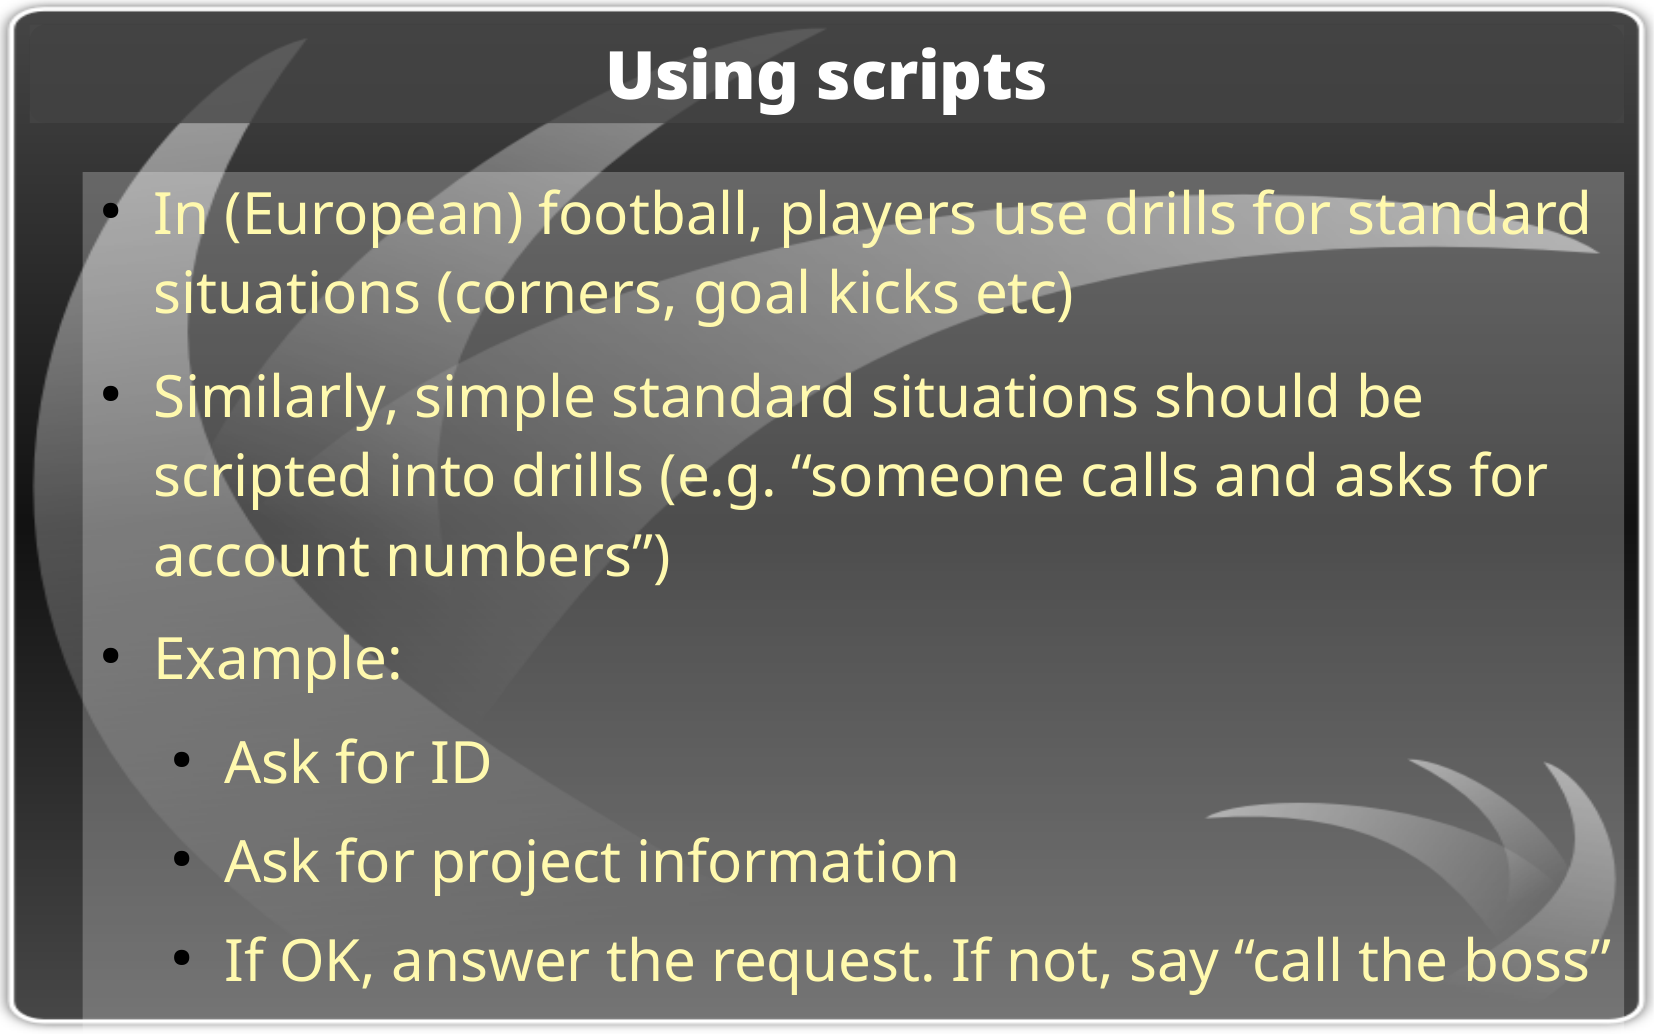

# Using scripts
In (European) football, players use drills for standard situations (corners, goal kicks etc)
Similarly, simple standard situations should be scripted into drills (e.g. “someone calls and asks for account numbers”)
Example:
Ask for ID
Ask for project information
If OK, answer the request. If not, say “call the boss”